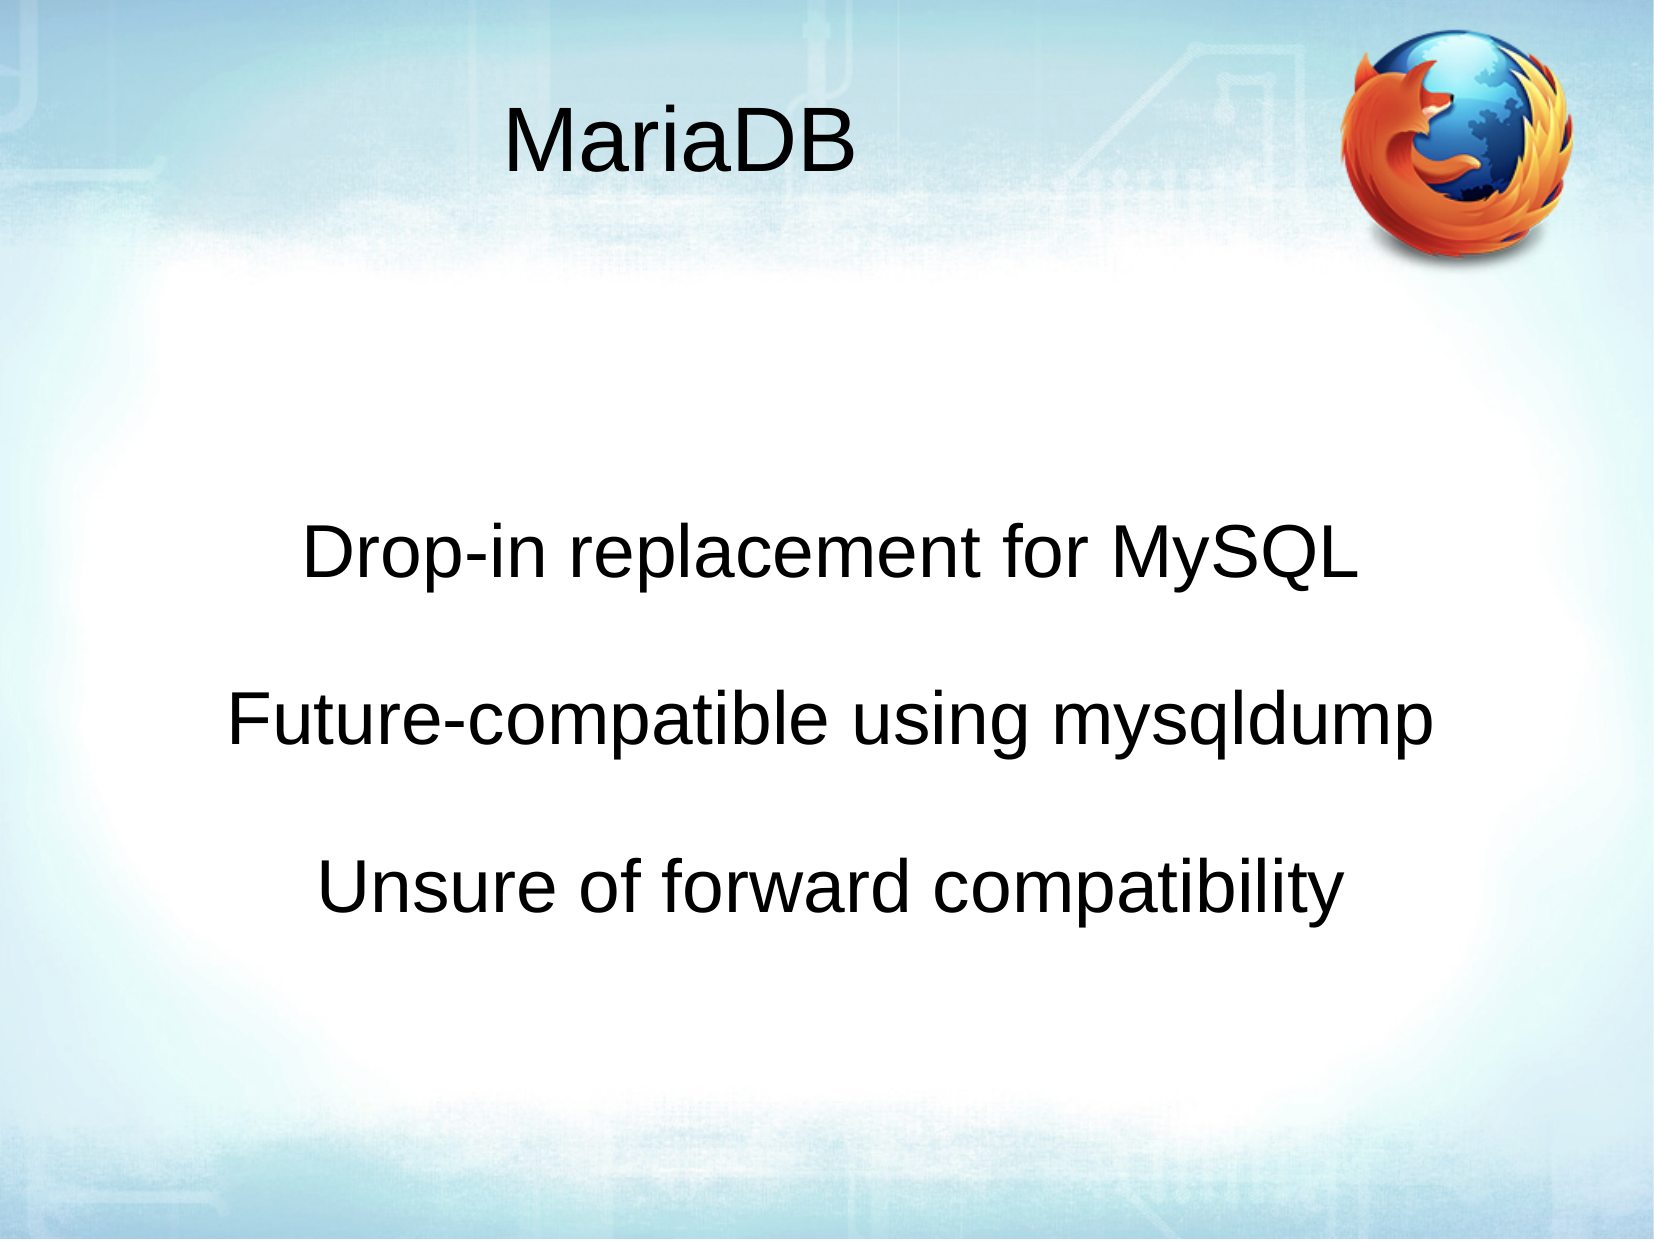

# MariaDB
Drop-in replacement for MySQL
Future-compatible using mysqldump
Unsure of forward compatibility